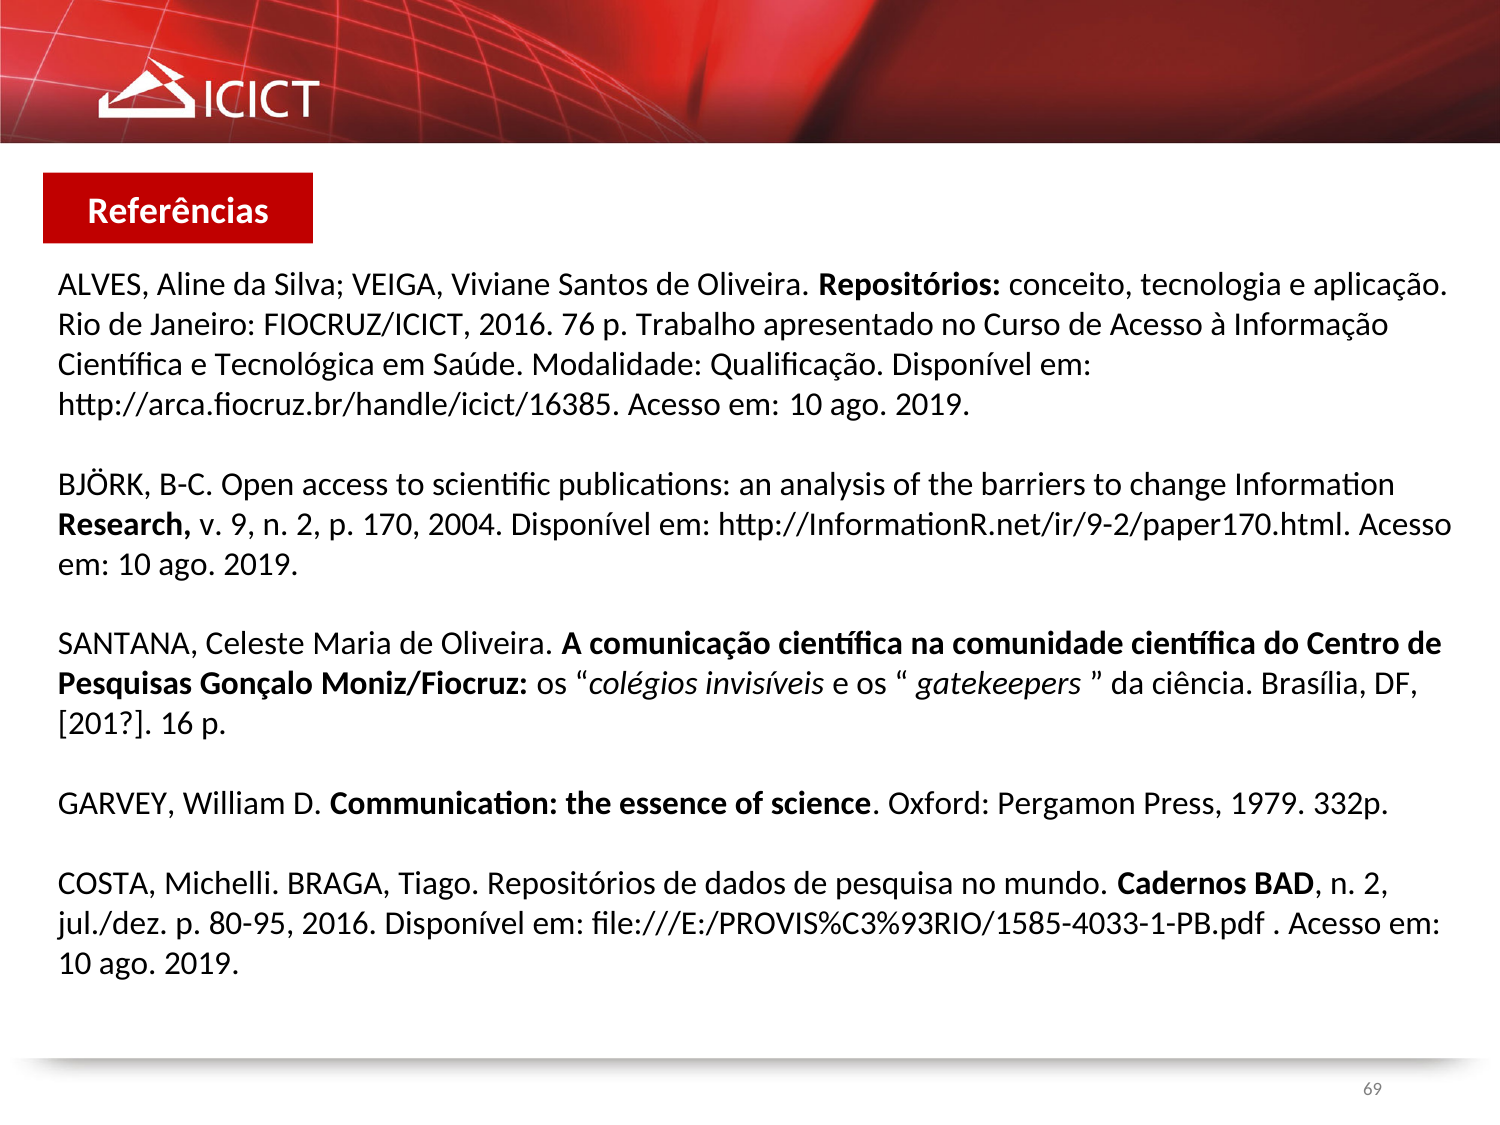

Referências
ALVES, Aline da Silva; VEIGA, Viviane Santos de Oliveira. Repositórios: conceito, tecnologia e aplicação. Rio de Janeiro: FIOCRUZ/ICICT, 2016. 76 p. Trabalho apresentado no Curso de Acesso à Informação Científica e Tecnológica em Saúde. Modalidade: Qualificação. Disponível em: http://arca.fiocruz.br/handle/icict/16385. Acesso em: 10 ago. 2019.
BJÖRK, B-C. Open access to scientific publications: an analysis of the barriers to change Information Research, v. 9, n. 2, p. 170, 2004. Disponível em: http://InformationR.net/ir/9-2/paper170.html. Acesso em: 10 ago. 2019.
SANTANA, Celeste Maria de Oliveira. A comunicação científica na comunidade científica do Centro de Pesquisas Gonçalo Moniz/Fiocruz: os “colégios invisíveis e os “ gatekeepers ” da ciência. Brasília, DF, [201?]. 16 p.
GARVEY, William D. Communication: the essence of science. Oxford: Pergamon Press, 1979. 332p.
COSTA, Michelli. BRAGA, Tiago. Repositórios de dados de pesquisa no mundo. Cadernos BAD, n. 2, jul./dez. p. 80-95, 2016. Disponível em: file:///E:/PROVIS%C3%93RIO/1585-4033-1-PB.pdf . Acesso em: 10 ago. 2019.